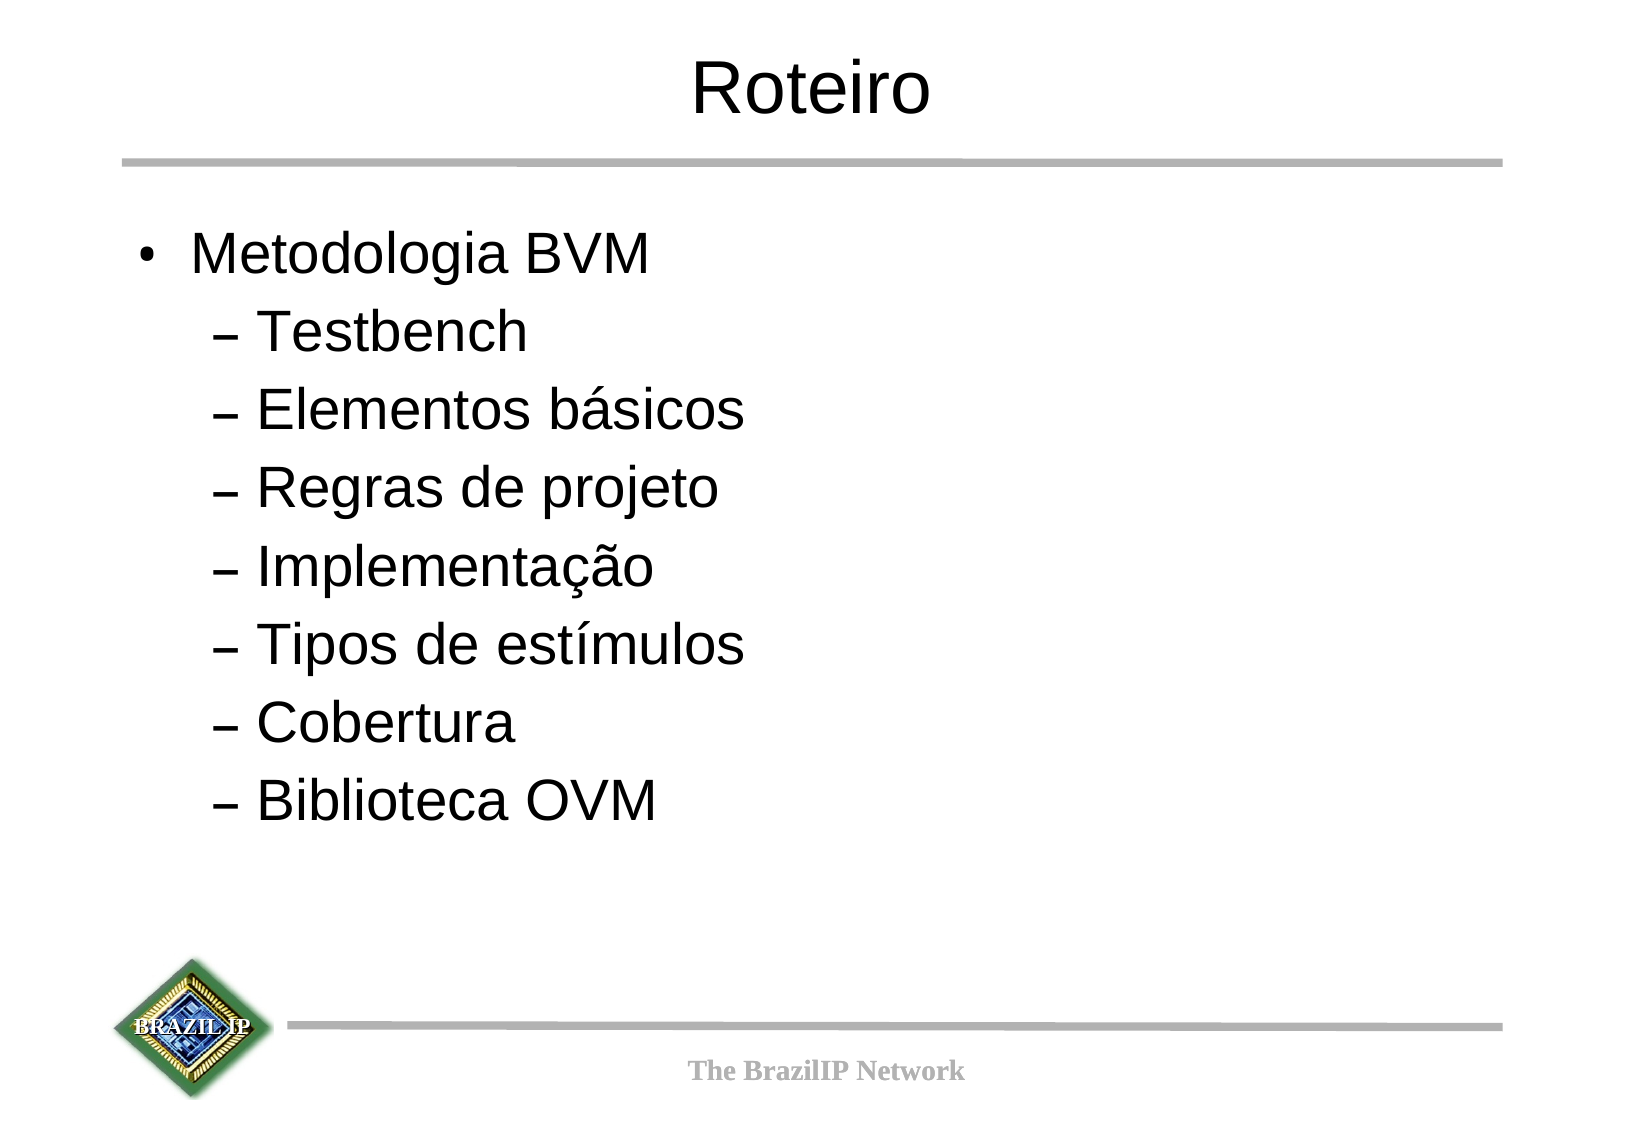

# Roteiro
Metodologia BVM
Testbench
Elementos básicos
Regras de projeto
Implementação
Tipos de estímulos
Cobertura
Biblioteca OVM